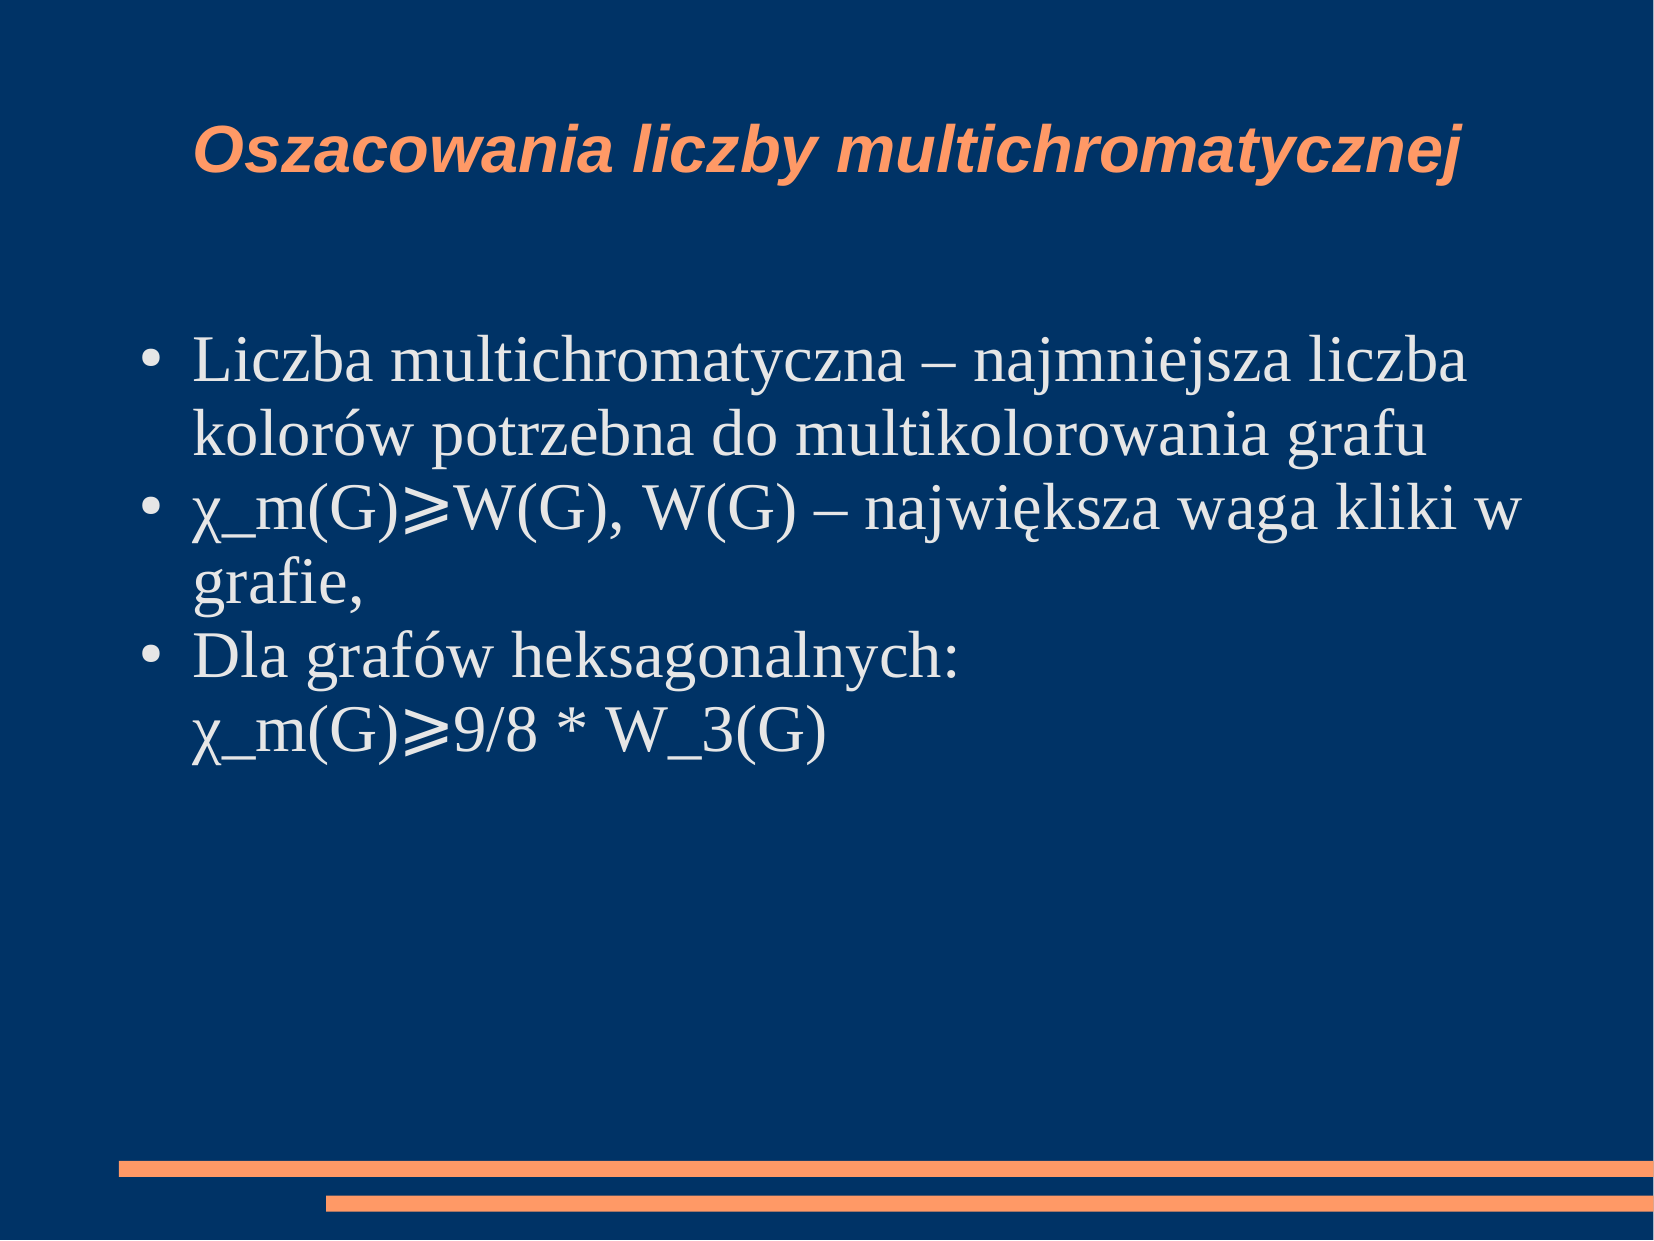

# Oszacowania liczby multichromatycznej
Liczba multichromatyczna – najmniejsza liczba kolorów potrzebna do multikolorowania grafu
χ_m(G)⩾W(G), W(G) – największa waga kliki w grafie,
Dla grafów heksagonalnych:
χ_m(G)⩾9/8 * W_3(G)